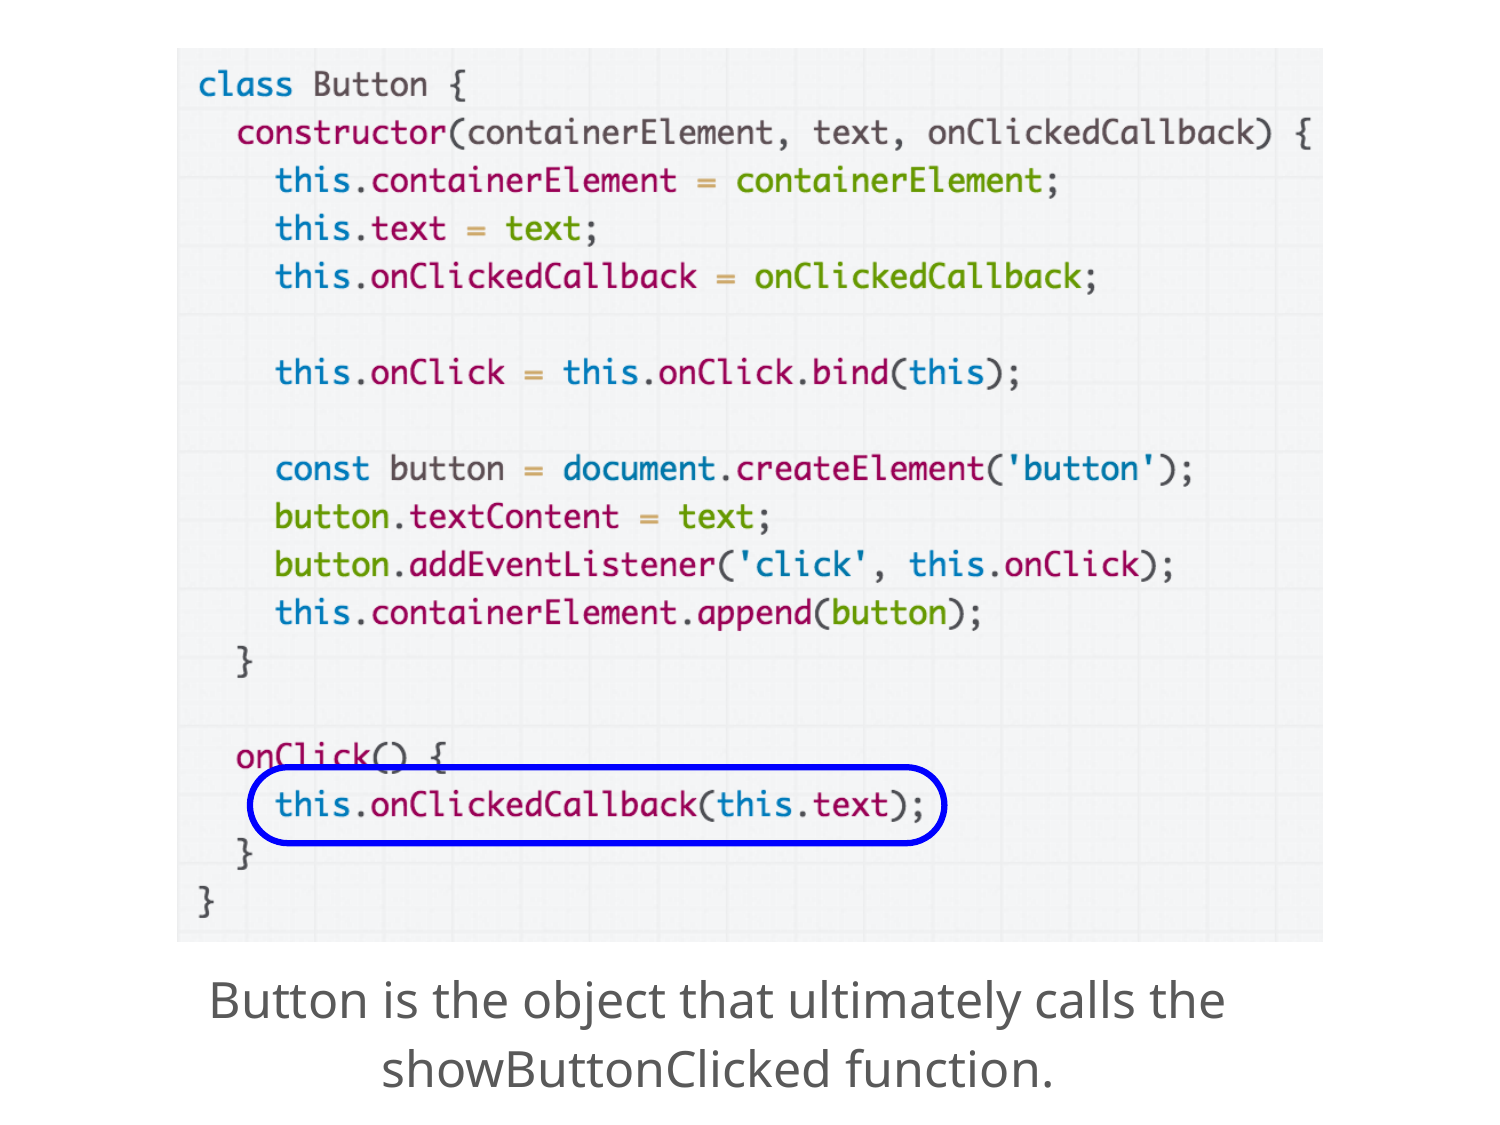

# Button is the object that ultimately calls the showButtonClicked function.